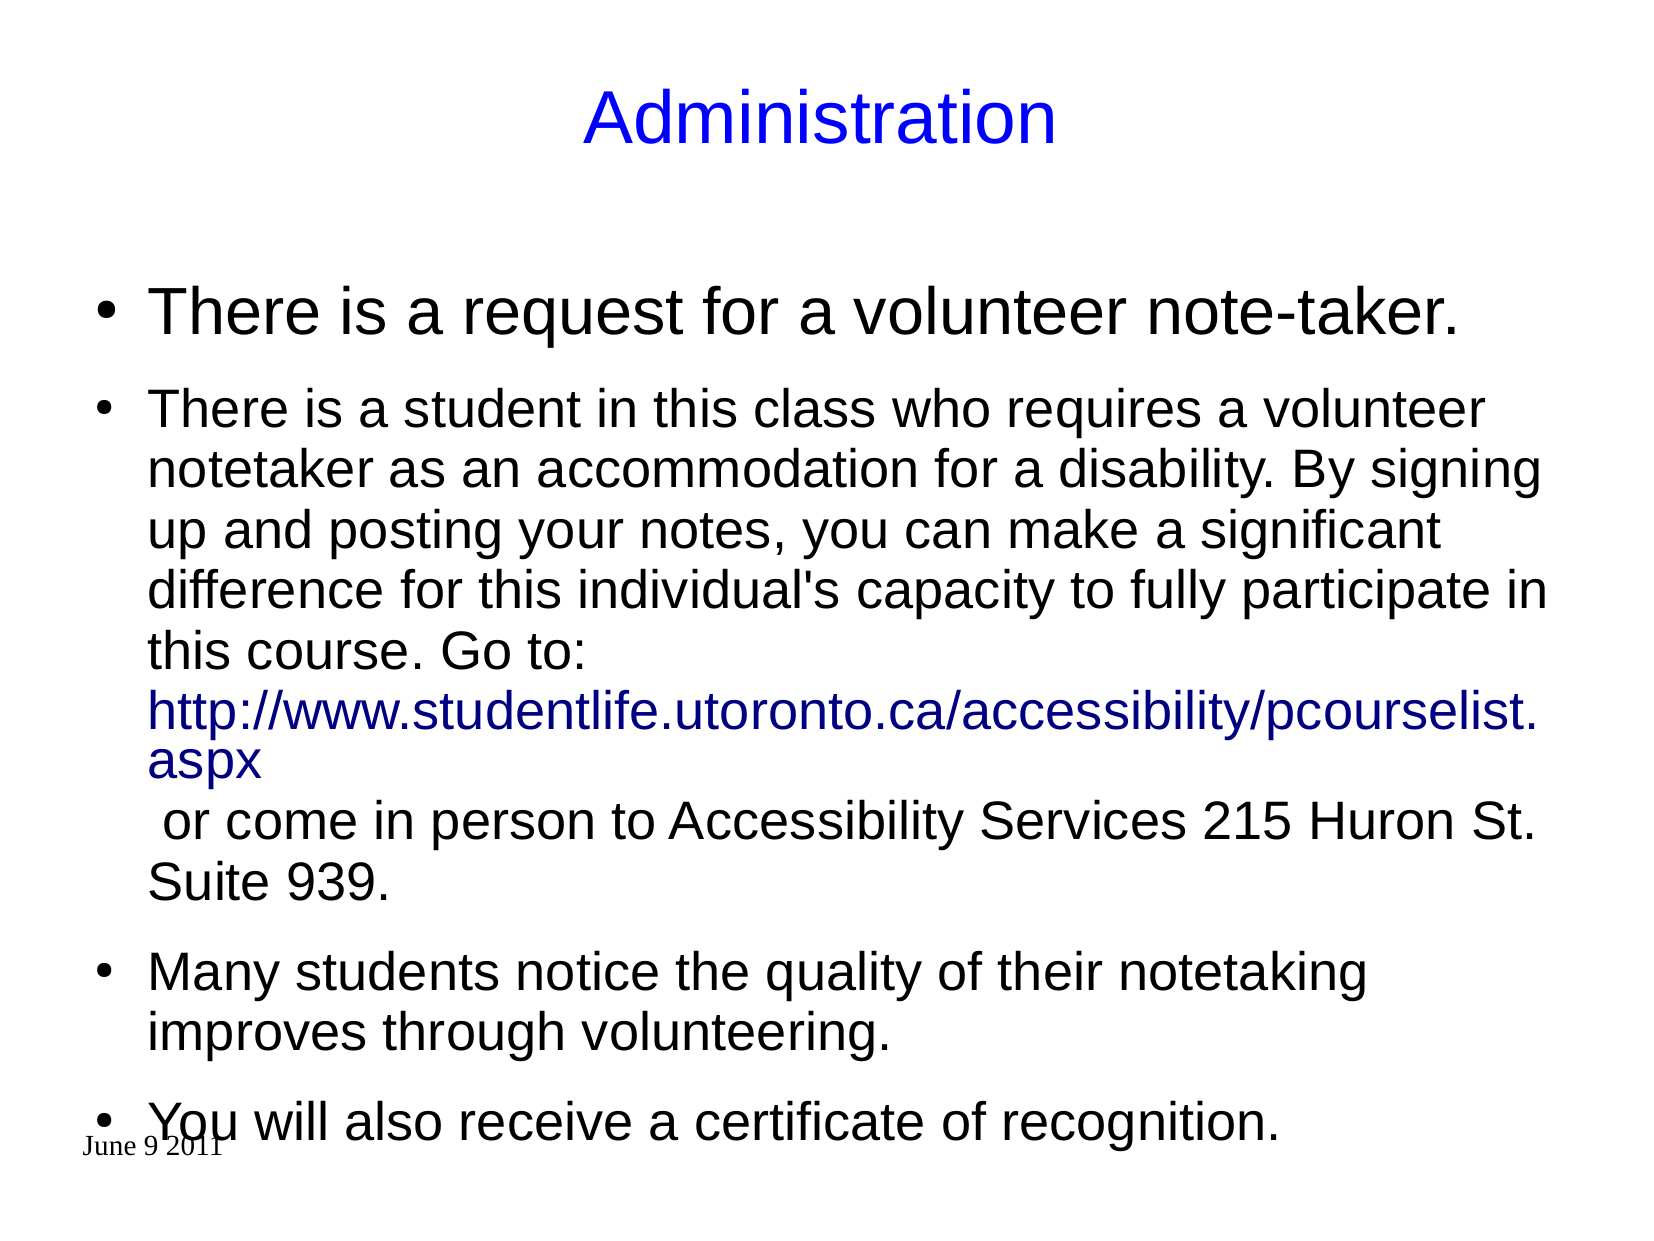

# Administration
There is a request for a volunteer note-taker.
There is a student in this class who requires a volunteer notetaker as an accommodation for a disability. By signing up and posting your notes, you can make a significant difference for this individual's capacity to fully participate in this course. Go to:http://www.studentlife.utoronto.ca/accessibility/pcourselist.aspx or come in person to Accessibility Services 215 Huron St. Suite 939.
Many students notice the quality of their notetaking improves through volunteering.
You will also receive a certificate of recognition.
June 9 2011